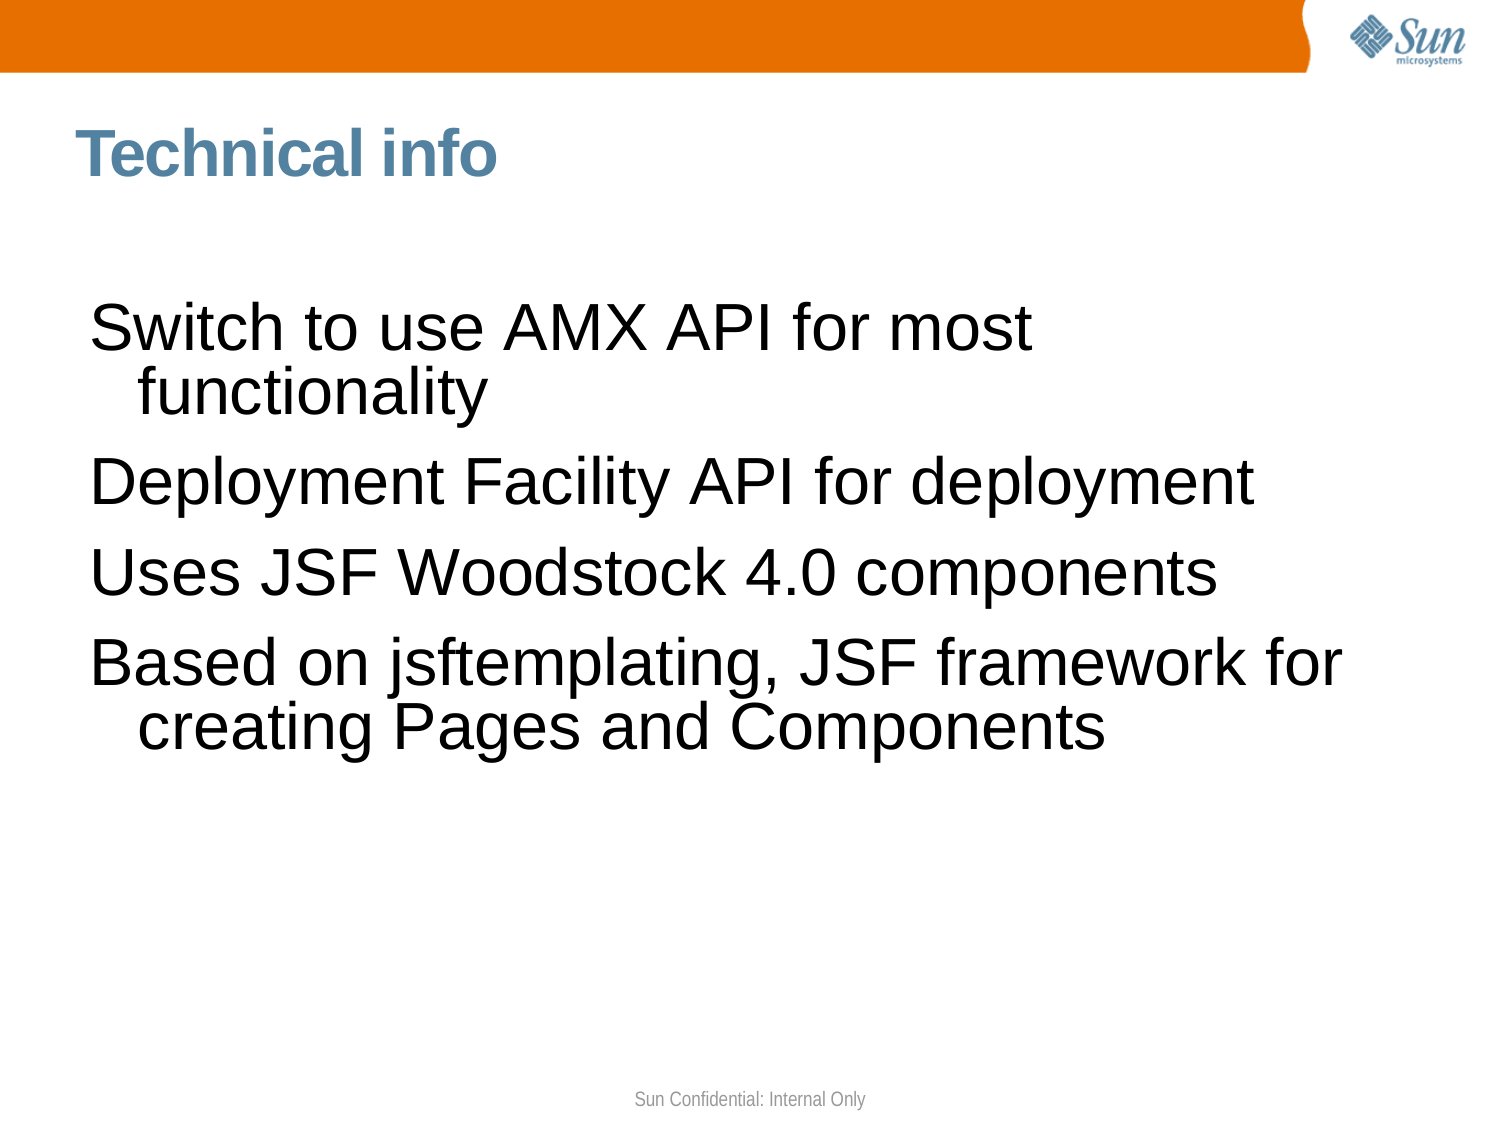

# Technical info
Switch to use AMX API for most functionality
Deployment Facility API for deployment
Uses JSF Woodstock 4.0 components
Based on jsftemplating, JSF framework for creating Pages and Components